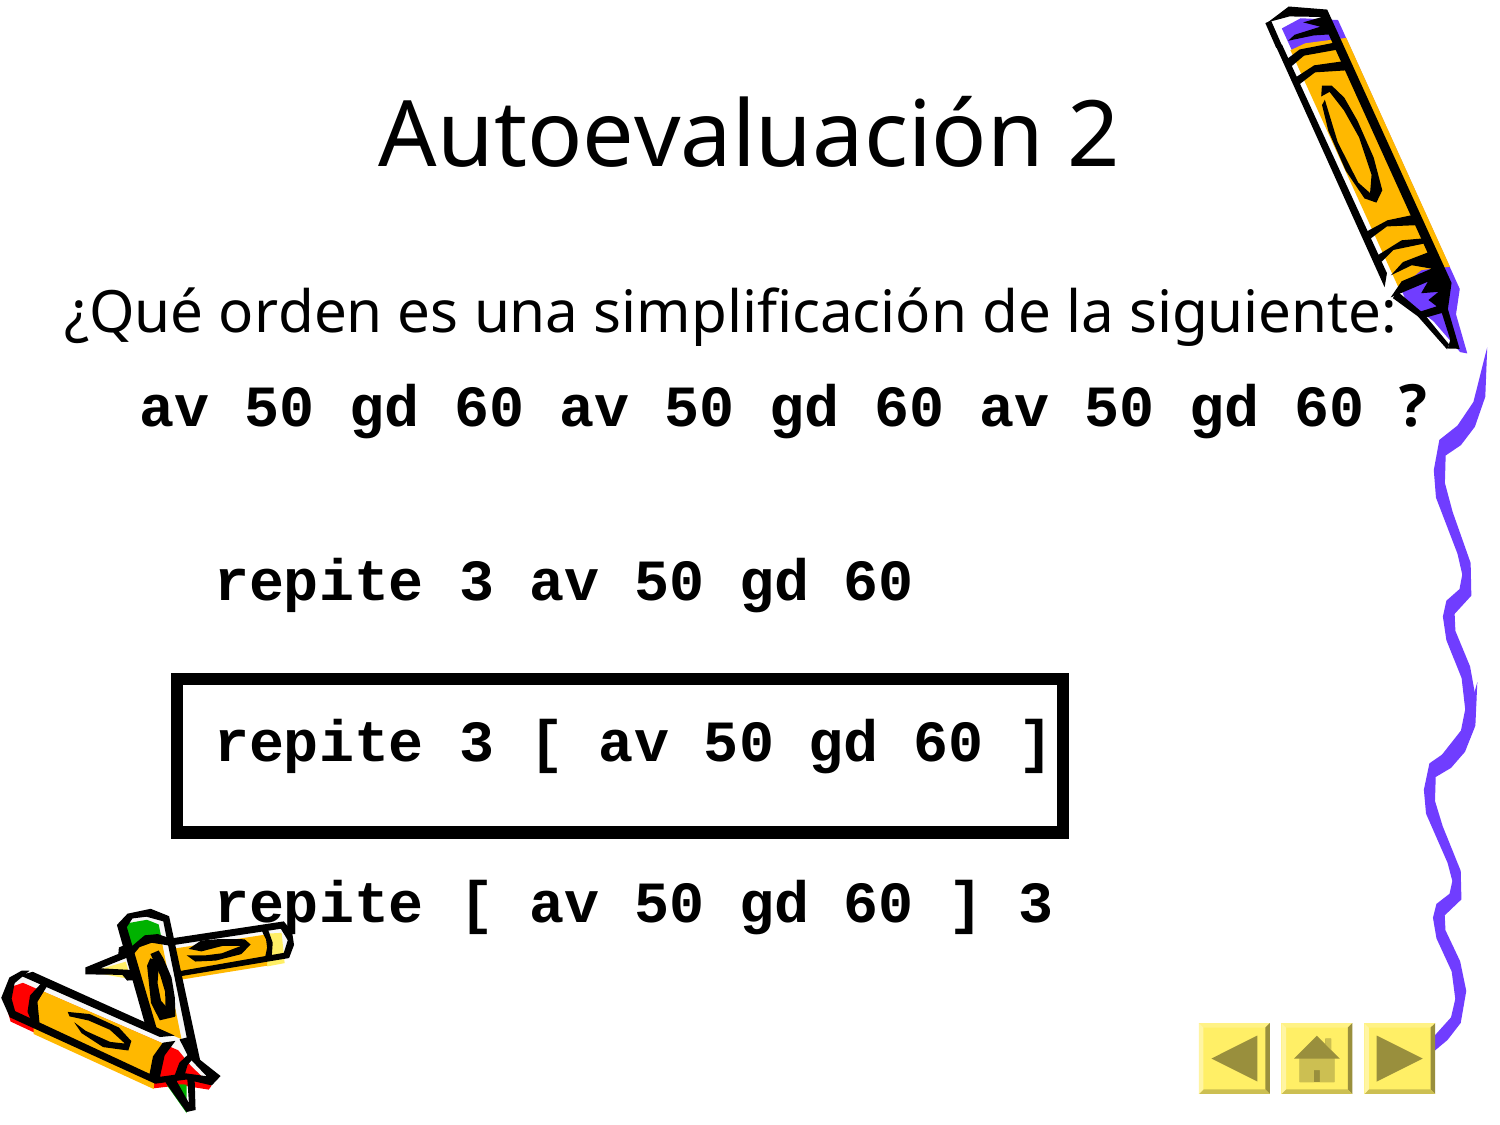

# Autoevaluación 2
¿Qué orden es una simplificación de la siguiente:
av 50 gd 60 av 50 gd 60 av 50 gd 60 ?
		repite 3 av 50 gd 60
		repite 3 [ av 50 gd 60 ]
		repite [ av 50 gd 60 ] 3